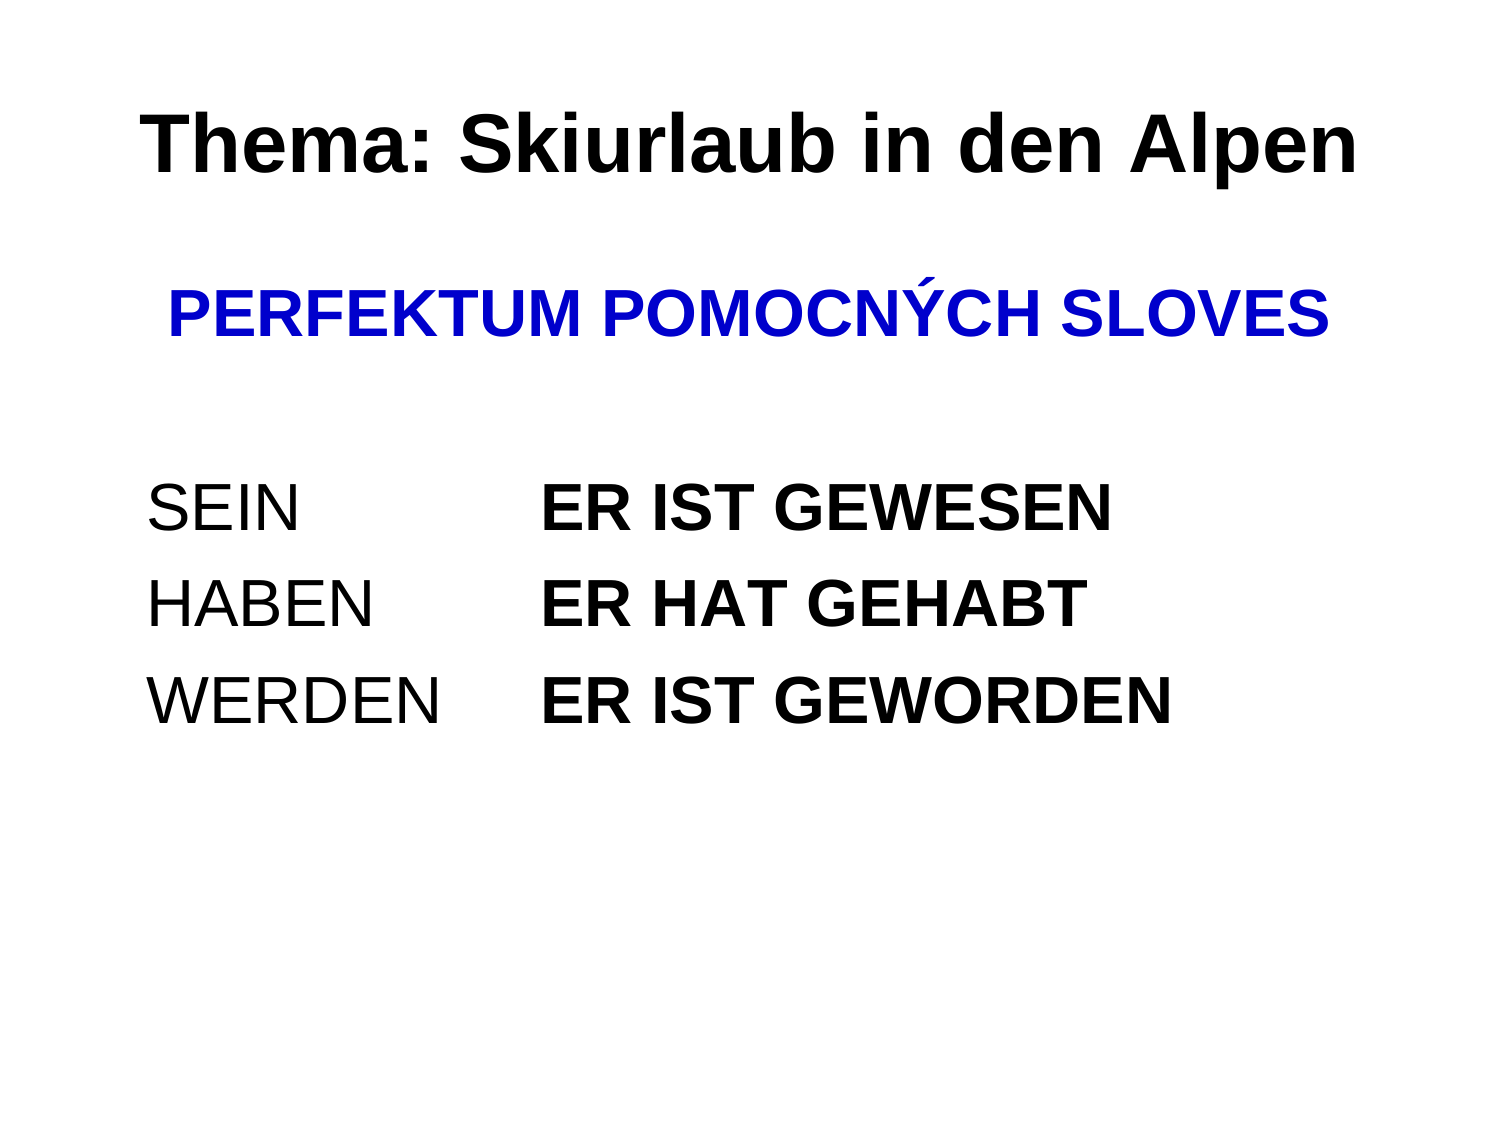

# Thema: Skiurlaub in den Alpen
PERFEKTUM POMOCNÝCH SLOVES
	SEIN		ER IST GEWESEN
	HABEN		ER HAT GEHABT
	WERDEN	ER IST GEWORDEN